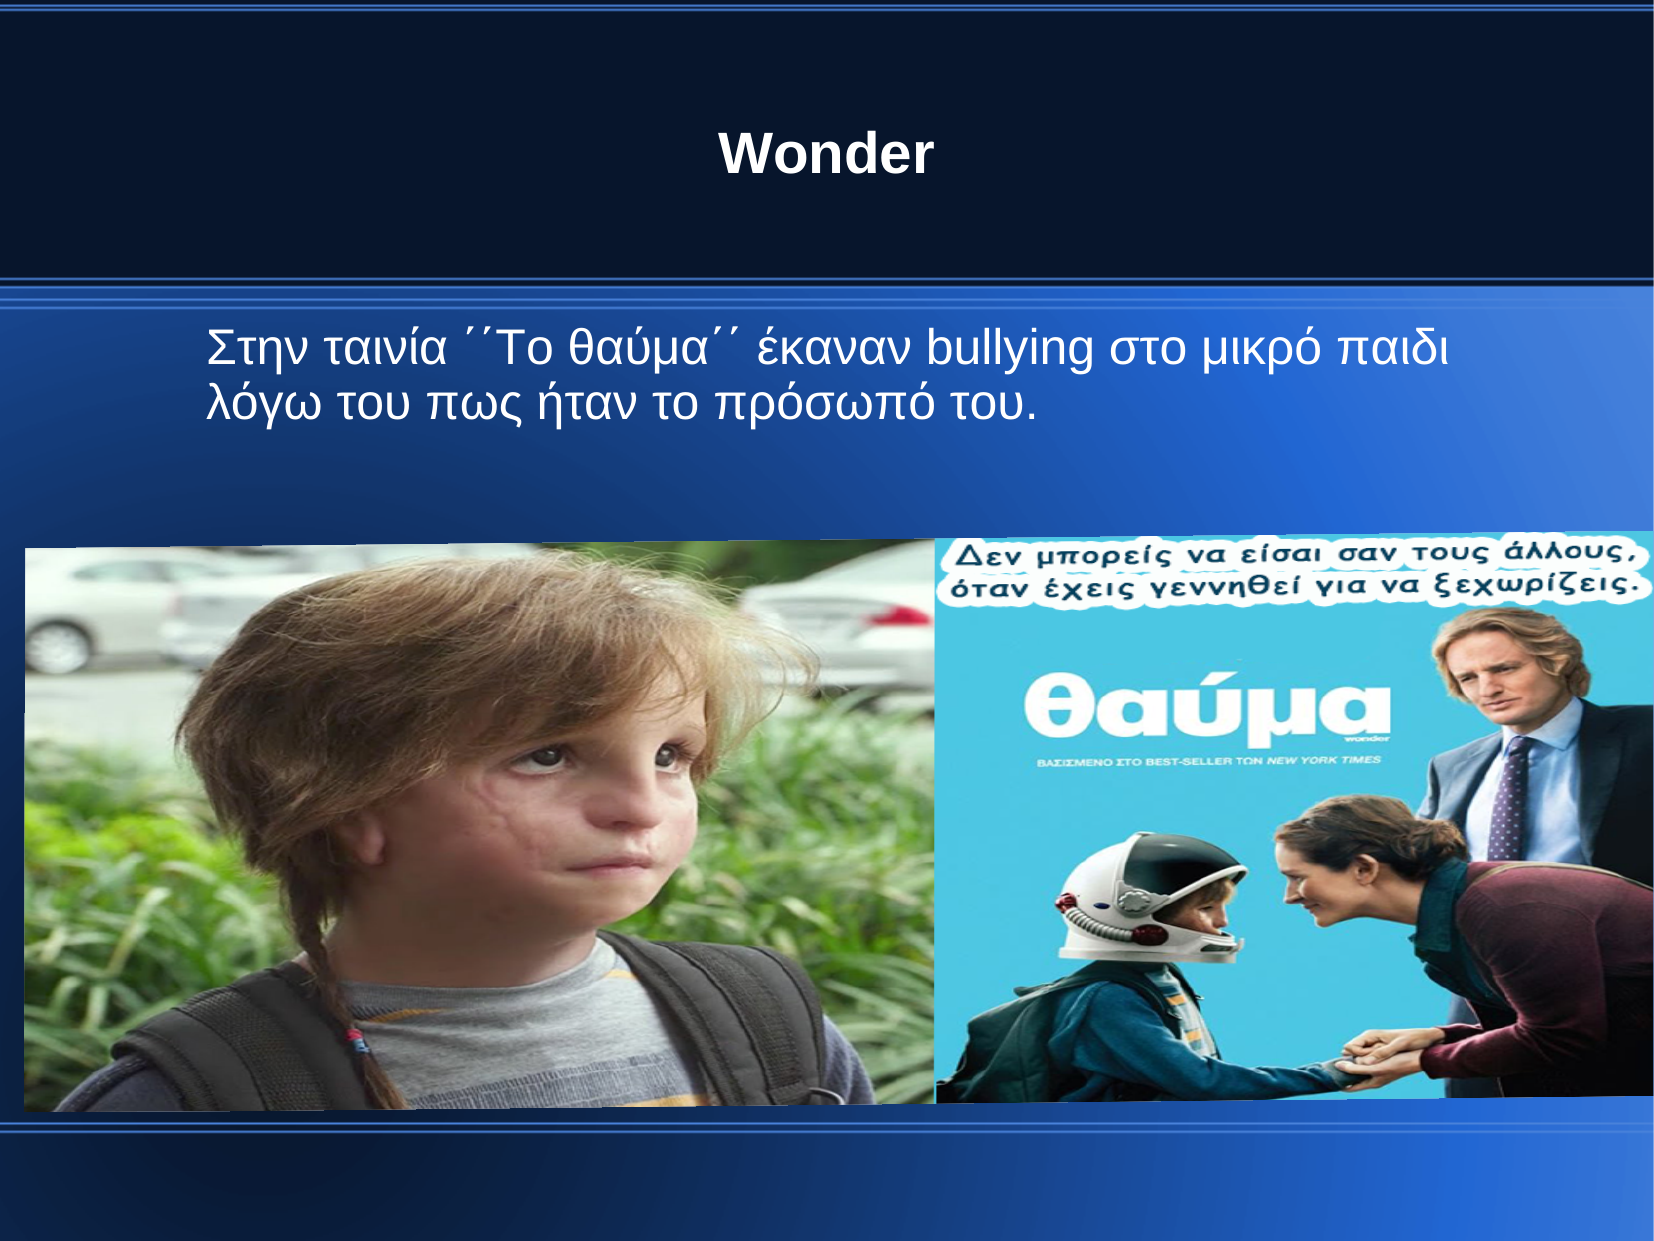

# Wonder
Στην ταινία ΄΄Το θαύμα΄΄ έκαναν bullying στο μικρό παιδι λόγω του πως ήταν το πρόσωπό του.